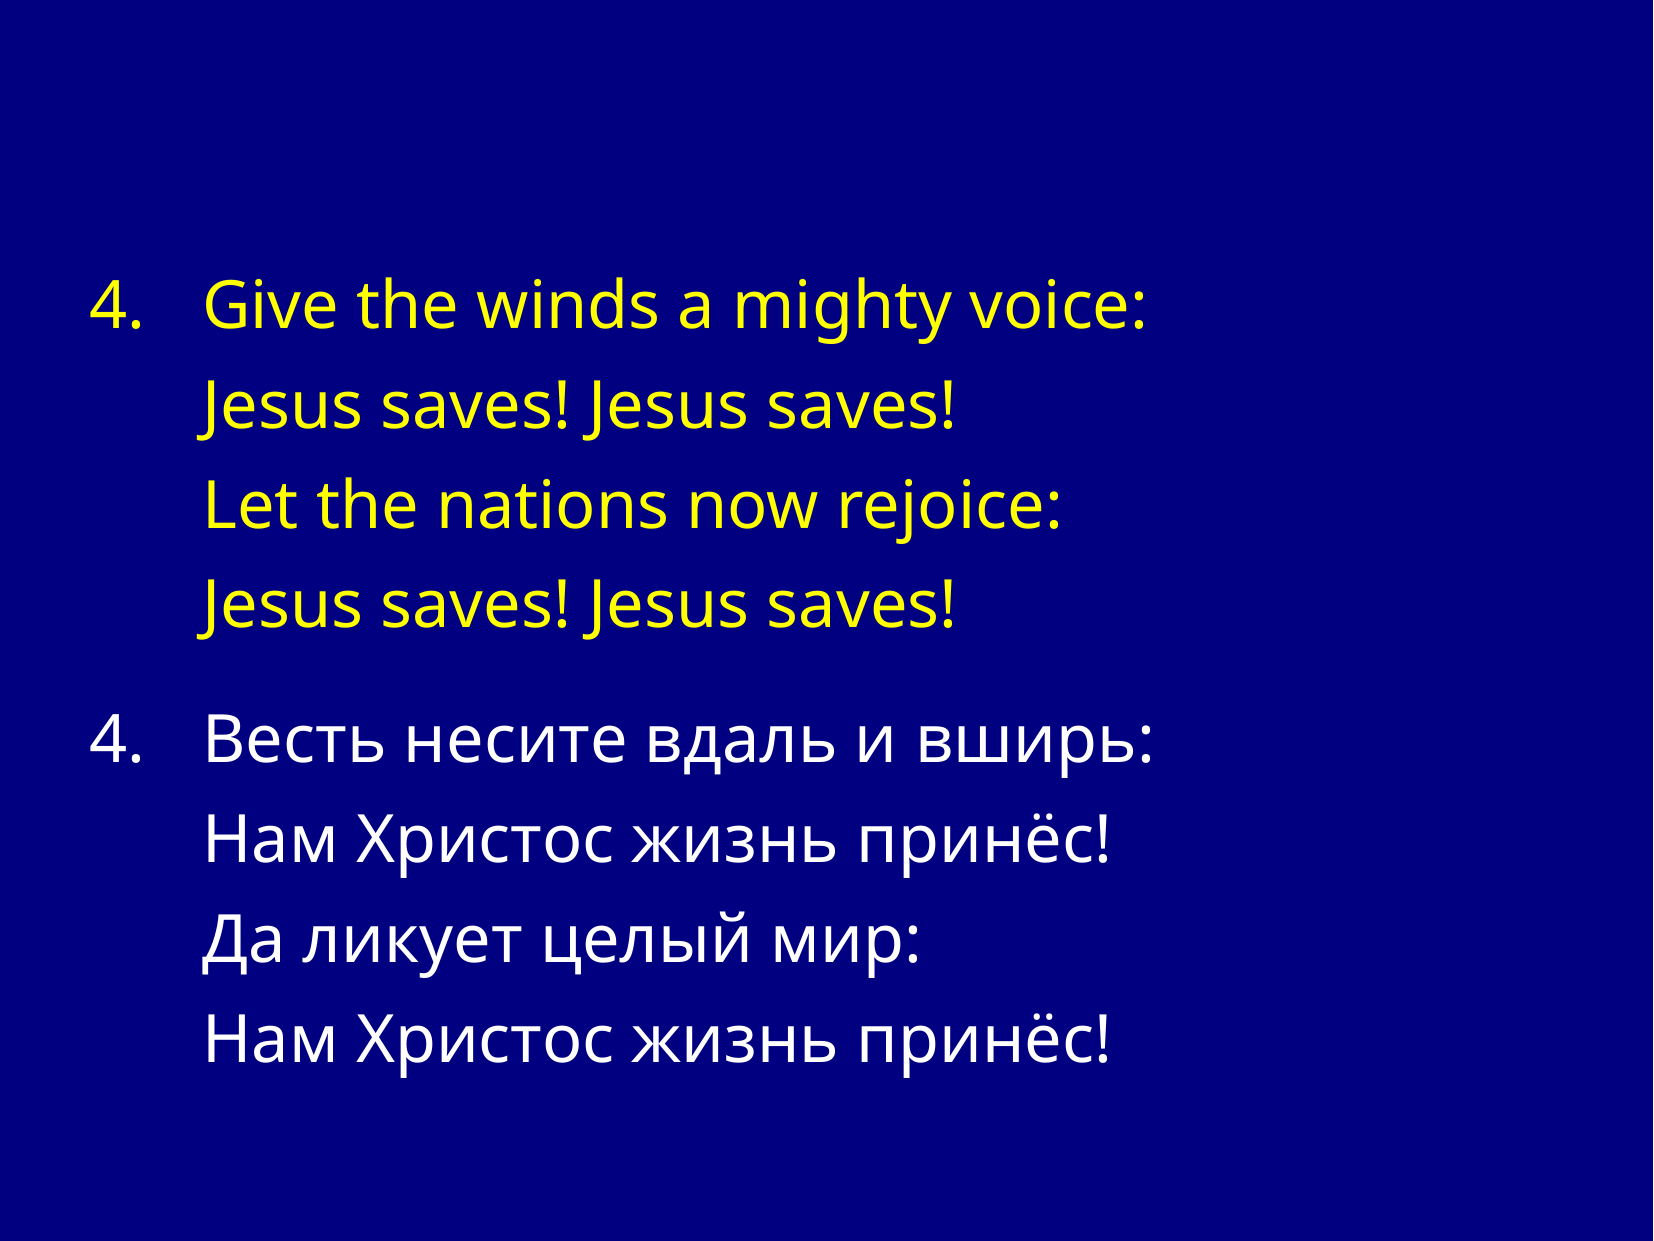

4.	Give the winds a mighty voice:
	Jesus saves! Jesus saves!
	Let the nations now rejoice:
	Jesus saves! Jesus saves!
4.	Весть несите вдаль и вширь:
	Нам Христос жизнь принёс!
	Да ликует целый мир:
	Нам Христос жизнь принёс!